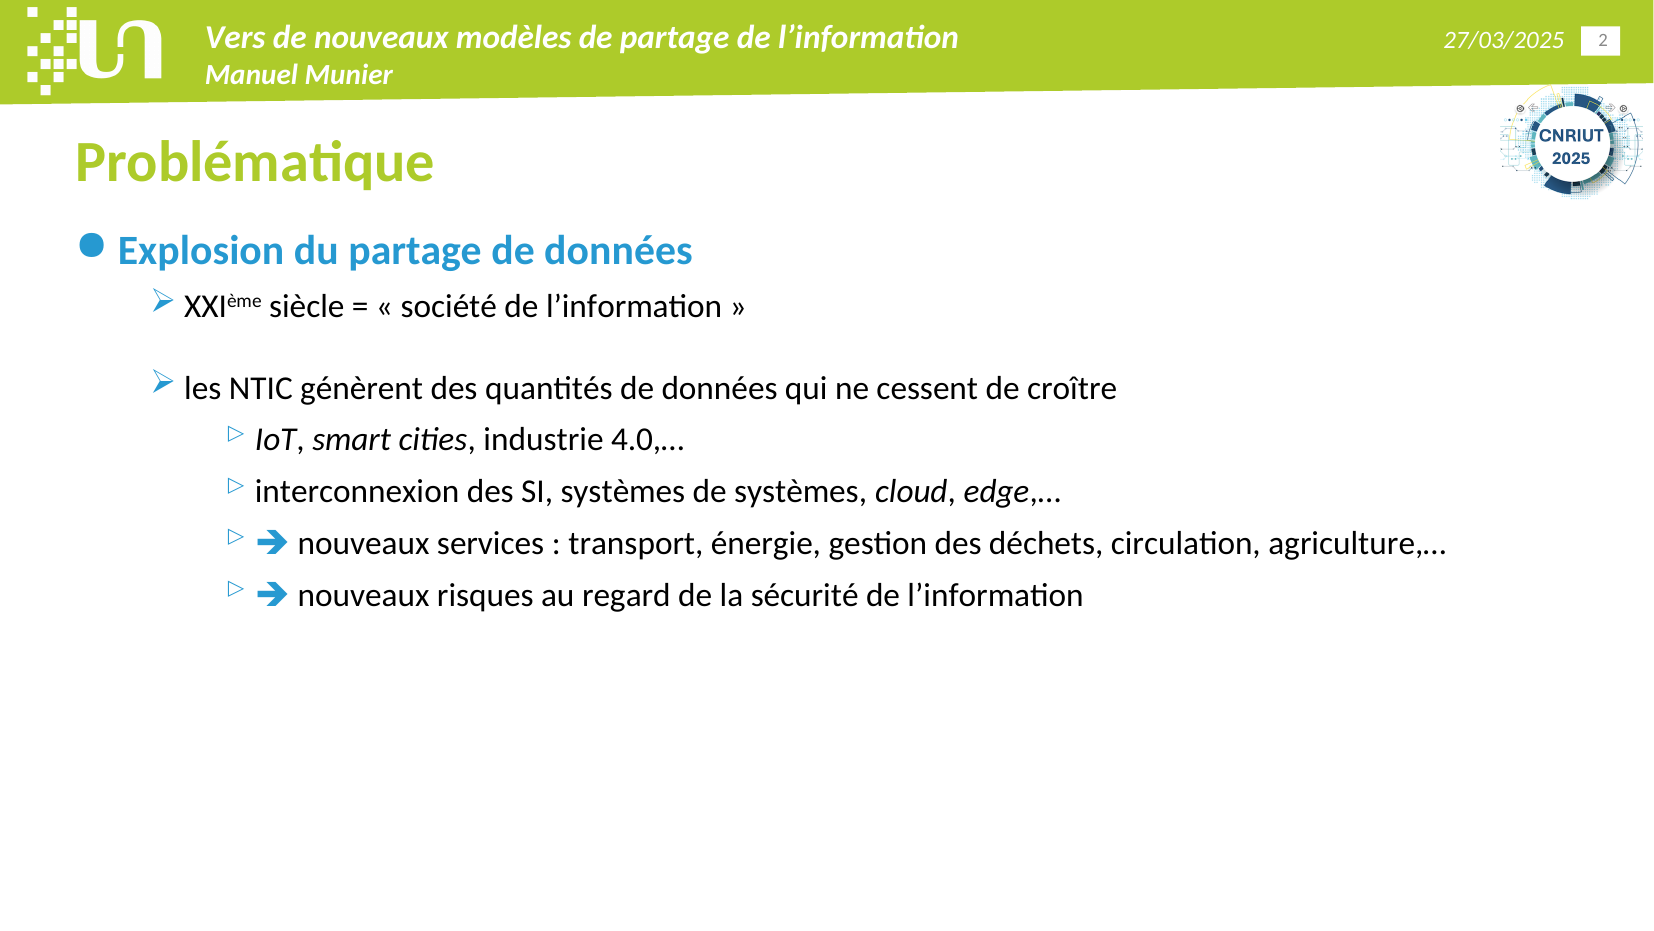

Vers de nouveaux modèles de partage de l’information
Manuel Munier
27/03/2025
Problématique
 Explosion du partage de données
 XXIème siècle = « société de l’information »
 les NTIC génèrent des quantités de données qui ne cessent de croître
 IoT, smart cities, industrie 4.0,…
 interconnexion des SI, systèmes de systèmes, cloud, edge,…
 ➔ nouveaux services : transport, énergie, gestion des déchets, circulation, agriculture,…
 ➔ nouveaux risques au regard de la sécurité de l’information